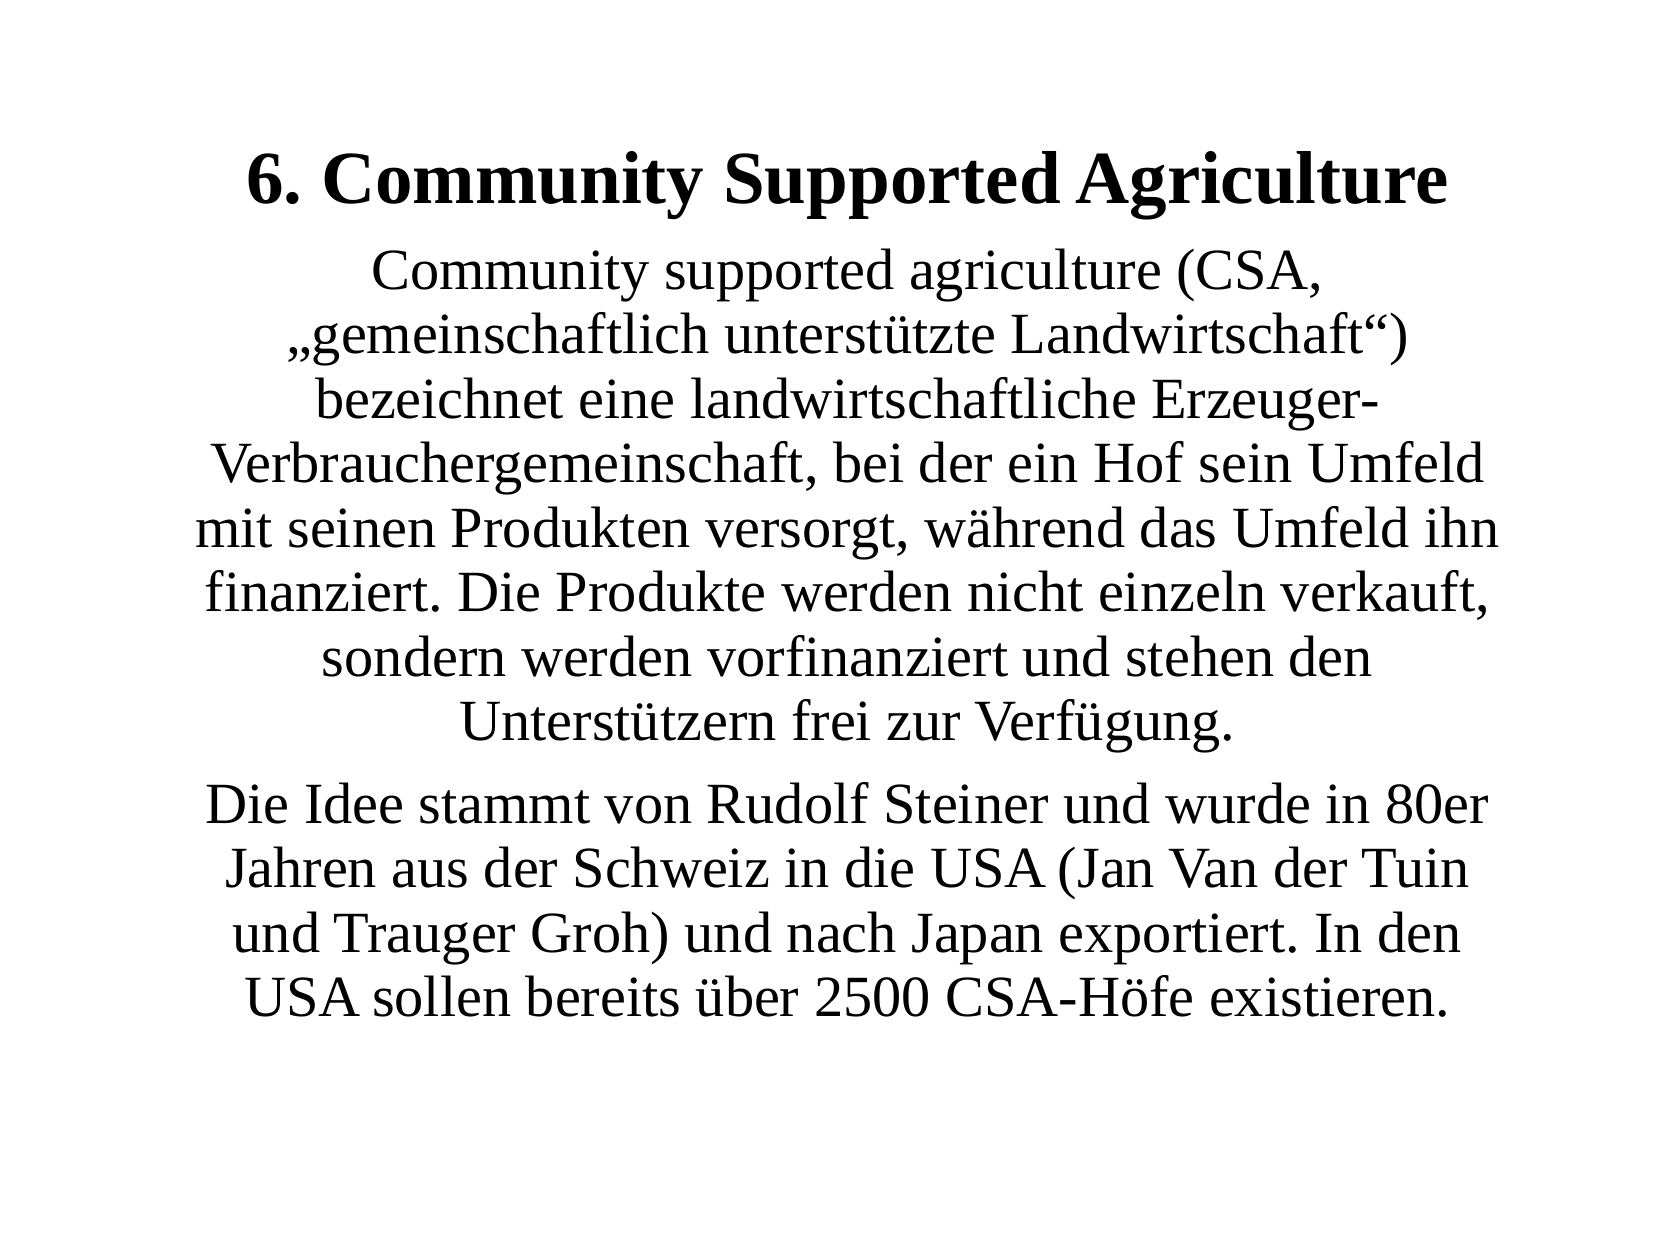

6. Community Supported Agriculture
Community supported agriculture (CSA, „gemeinschaftlich unterstützte Landwirtschaft“) bezeichnet eine landwirtschaftliche Erzeuger-Verbrauchergemeinschaft, bei der ein Hof sein Umfeld mit seinen Produkten versorgt, während das Umfeld ihn finanziert. Die Produkte werden nicht einzeln verkauft, sondern werden vorfinanziert und stehen den Unterstützern frei zur Verfügung.
Die Idee stammt von Rudolf Steiner und wurde in 80er Jahren aus der Schweiz in die USA (Jan Van der Tuin und Trauger Groh) und nach Japan exportiert. In den USA sollen bereits über 2500 CSA-Höfe existieren.